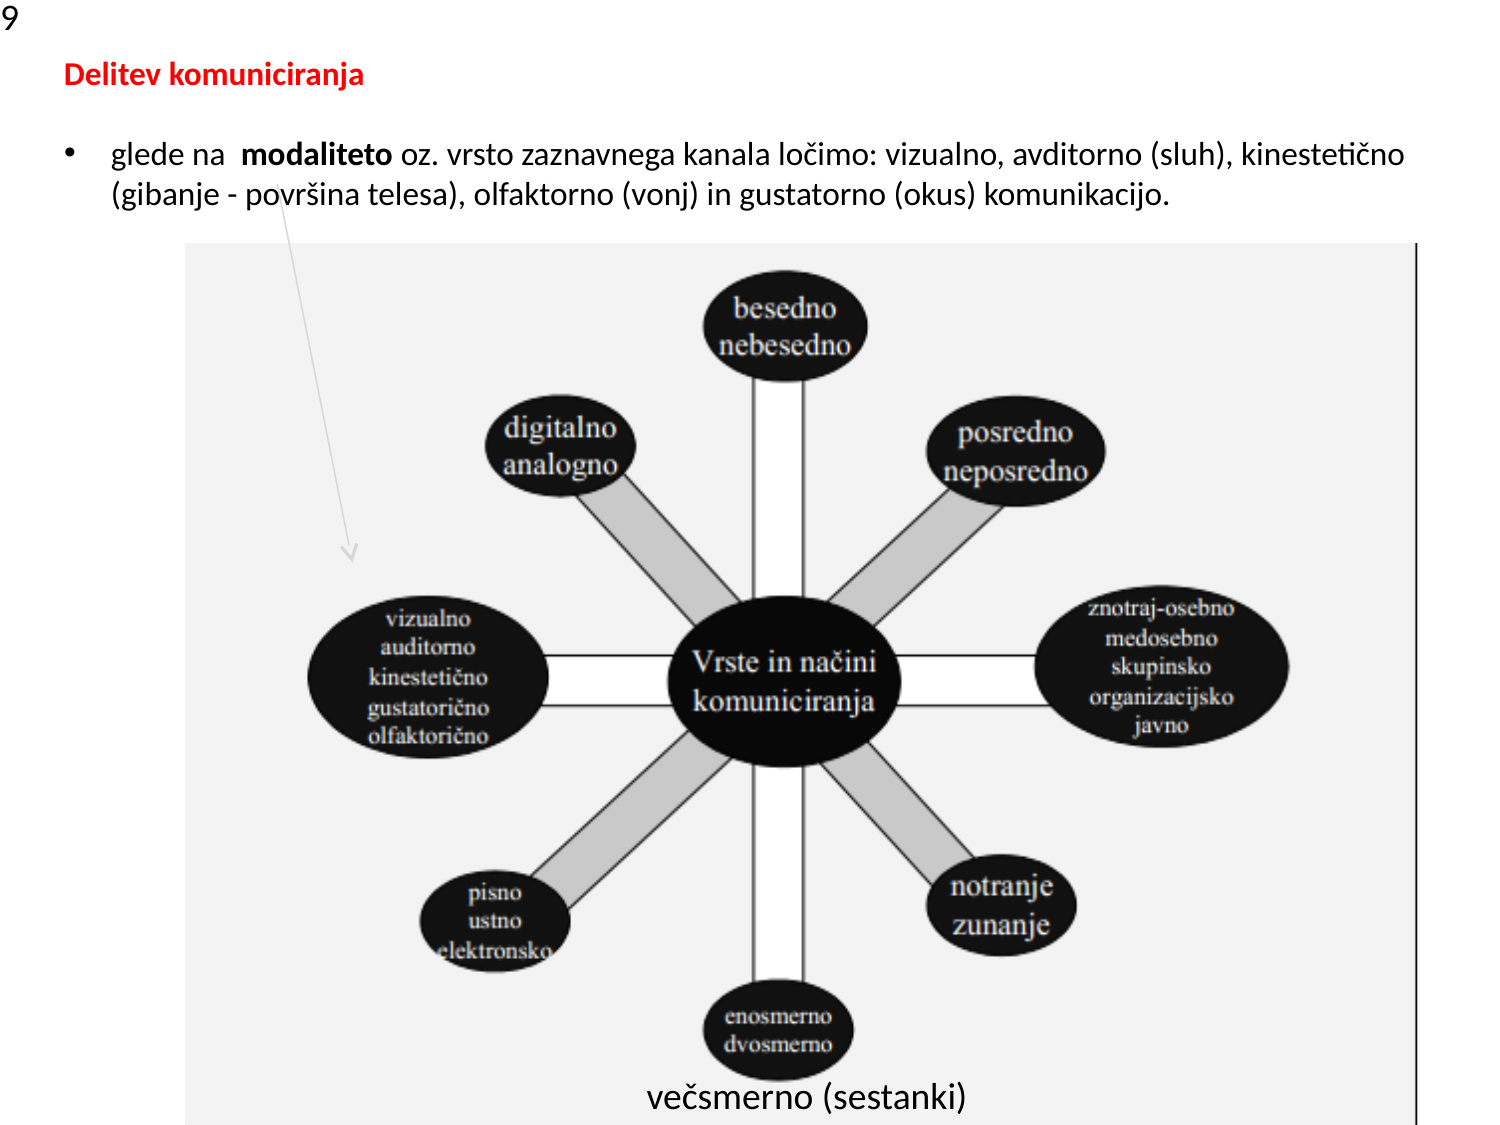

Delitev komuniciranja
glede na modaliteto oz. vrsto zaznavnega kanala ločimo: vizualno, avditorno (sluh), kinestetično (gibanje - površina telesa), olfaktorno (vonj) in gustatorno (okus) komunikacijo.
večsmerno (sestanki)